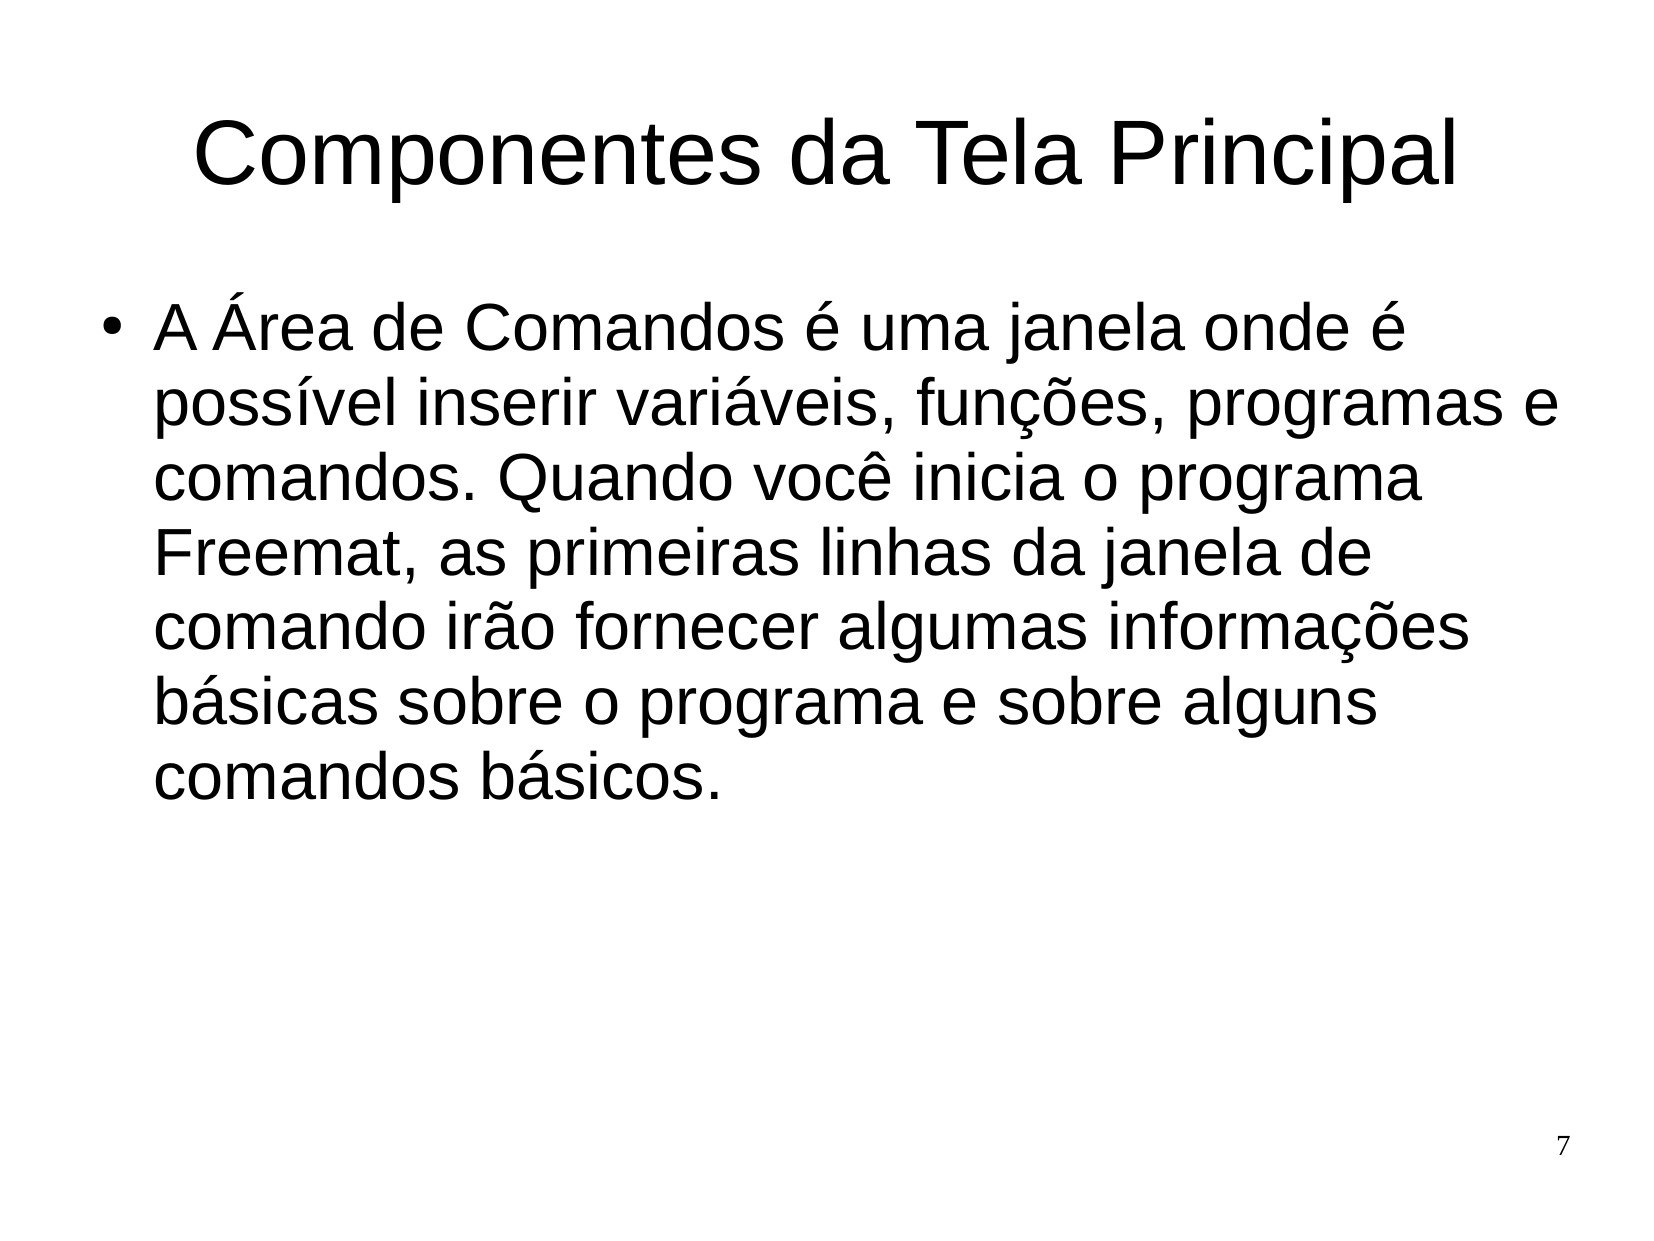

# Componentes da Tela Principal
A Área de Comandos é uma janela onde é possível inserir variáveis, funções, programas e comandos. Quando você inicia o programa Freemat, as primeiras linhas da janela de comando irão fornecer algumas informações básicas sobre o programa e sobre alguns comandos básicos.
7